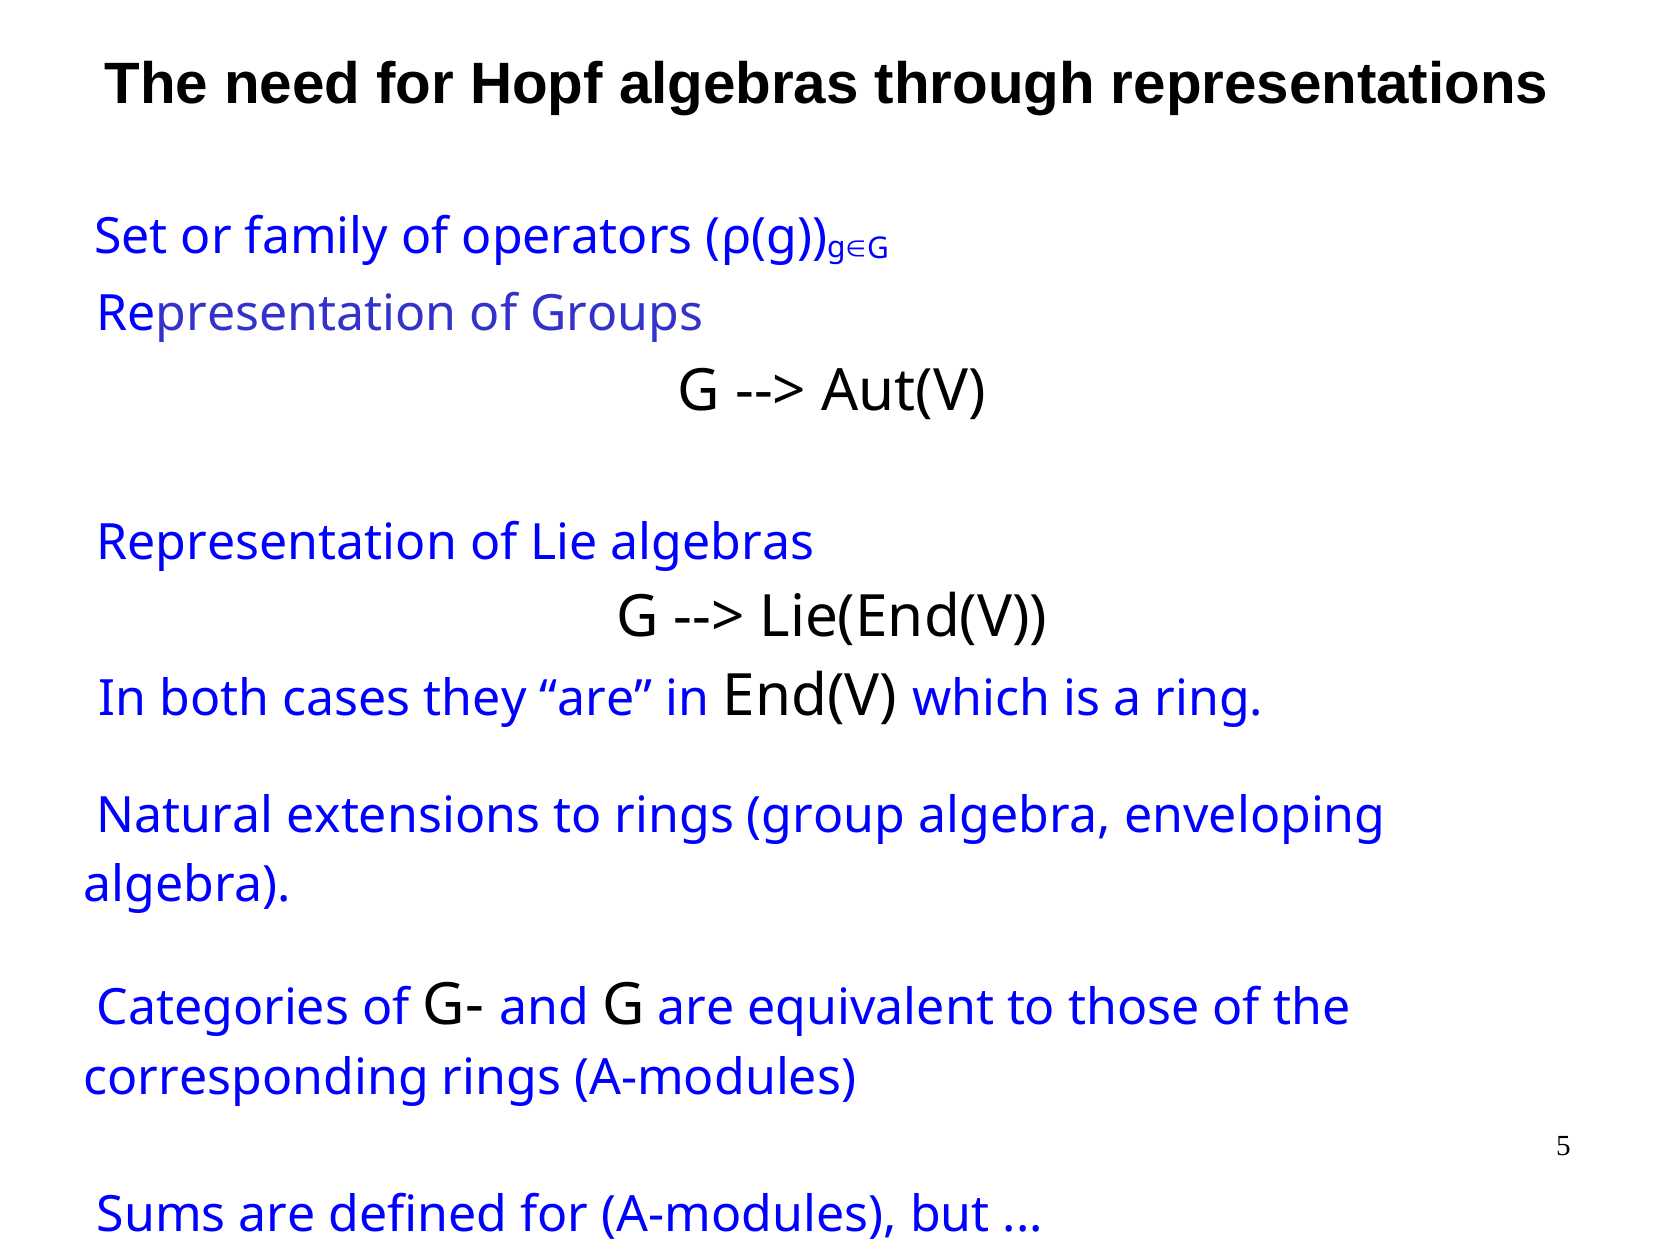

The need for Hopf algebras through representations
 Set or family of operators (ρ(g))gG
 Representation of Groups
G --> Aut(V)
 Representation of Lie algebras
G --> Lie(End(V))
 In both cases they “are” in End(V) which is a ring.
 Natural extensions to rings (group algebra, enveloping algebra).
 Categories of G- and G are equivalent to those of the corresponding rings (A-modules)
 Sums are defined for (A-modules), but ...
5